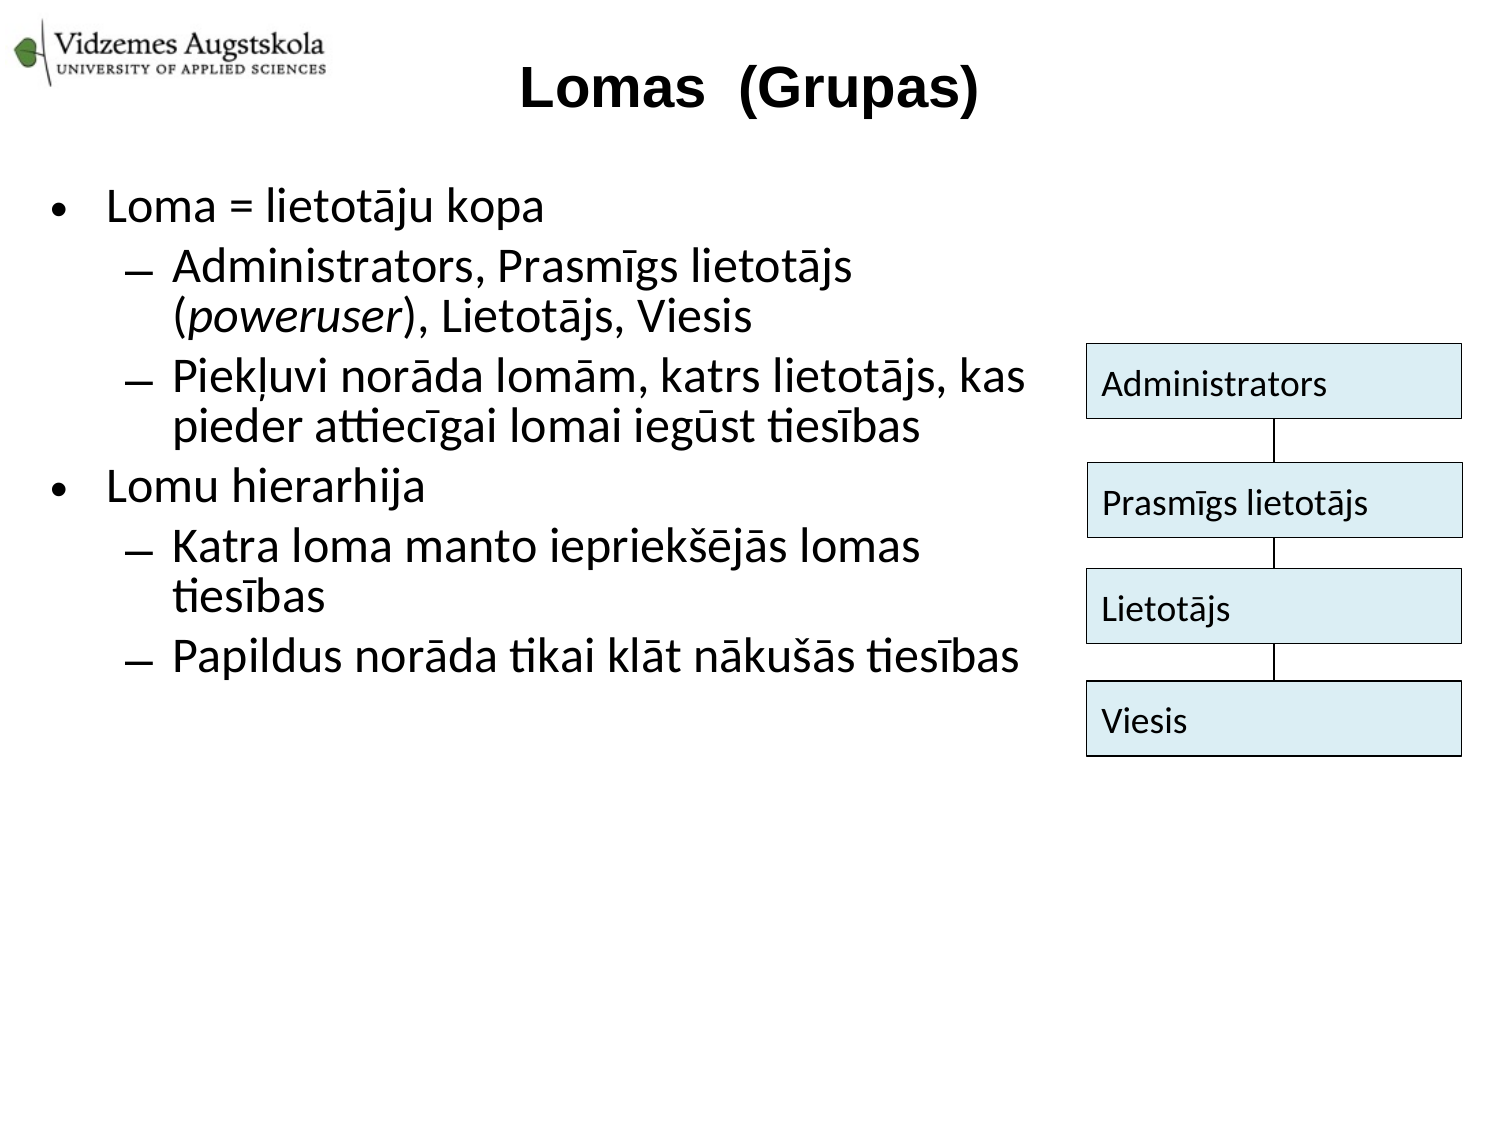

# Lomas (Grupas)
Loma = lietotāju kopa
Administrators, Prasmīgs lietotājs (poweruser), Lietotājs, Viesis
Piekļuvi norāda lomām, katrs lietotājs, kas pieder attiecīgai lomai iegūst tiesības
Lomu hierarhija
Katra loma manto iepriekšējās lomas tiesības
Papildus norāda tikai klāt nākušās tiesības
Administrators
Prasmīgs lietotājs
Lietotājs
Viesis